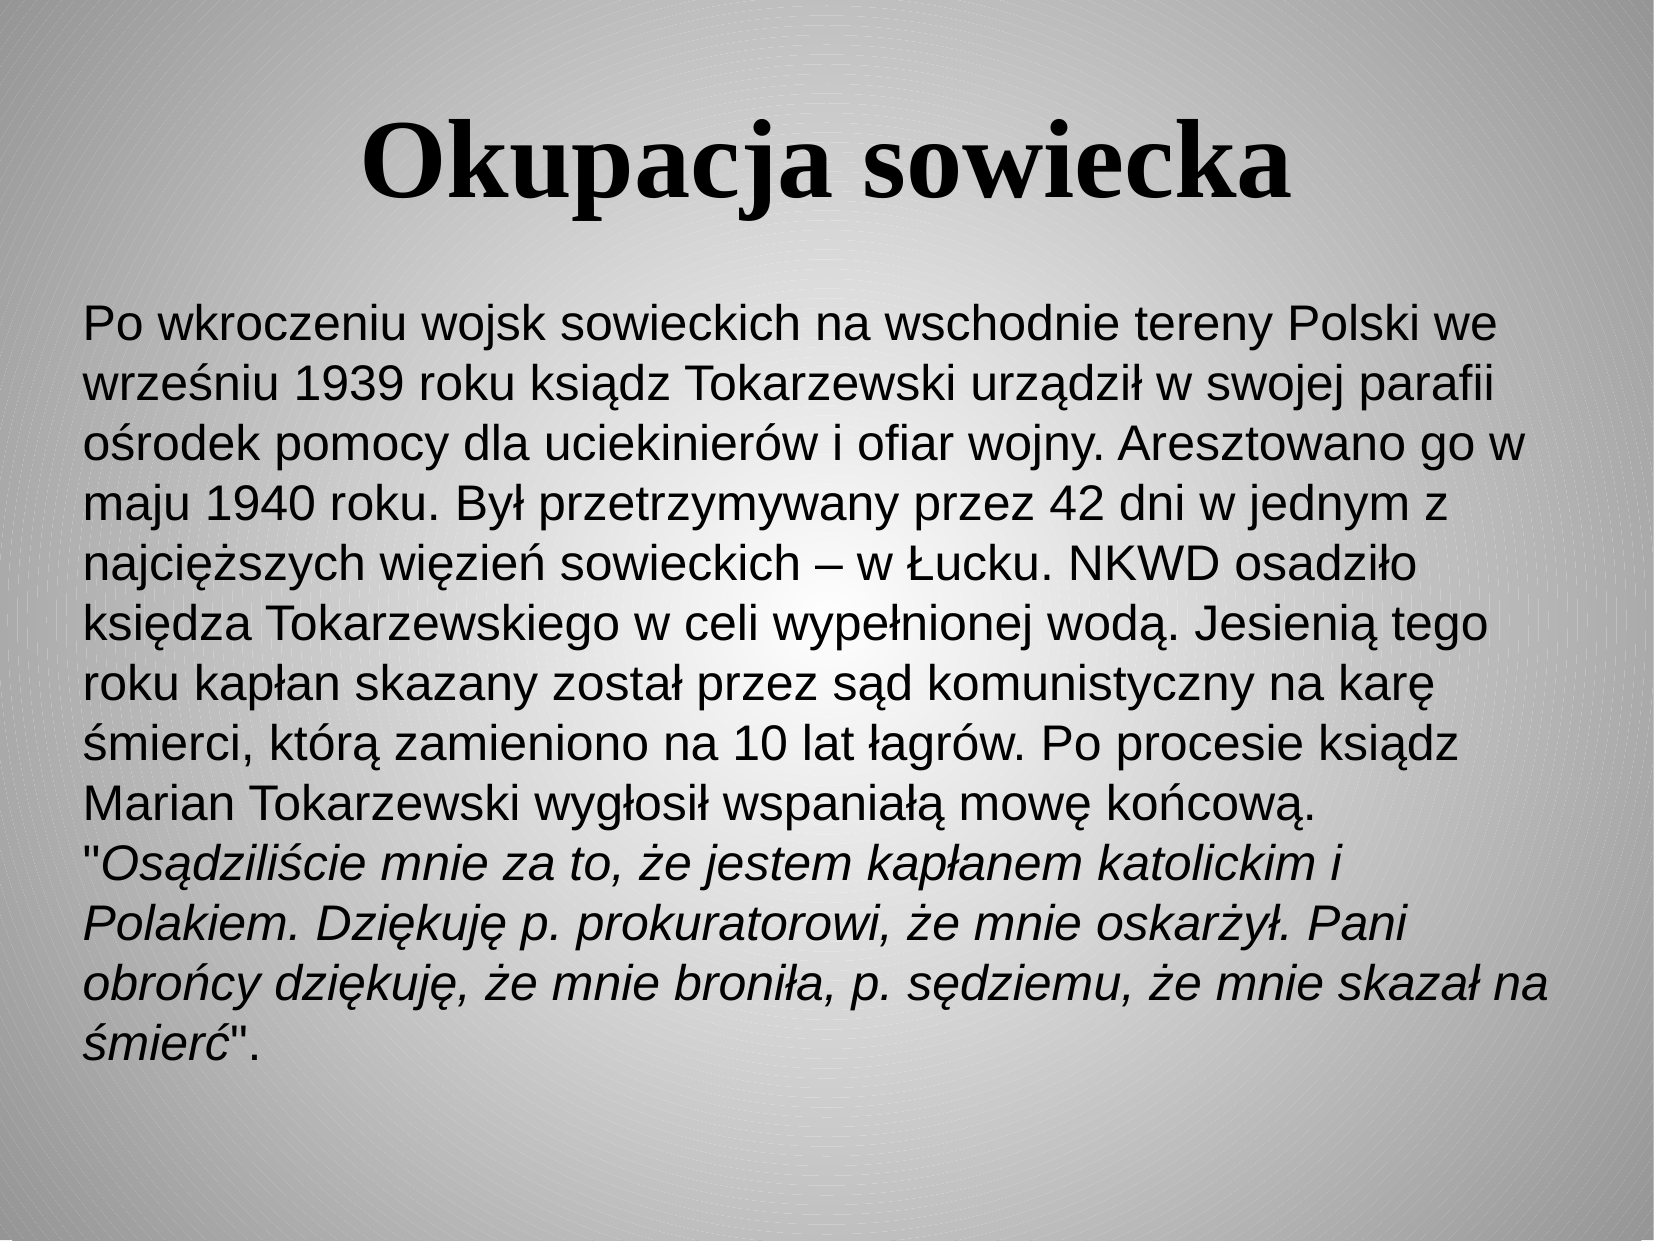

# Okupacja sowiecka
Po wkroczeniu wojsk sowieckich na wschodnie tereny Polski we wrześniu 1939 roku ksiądz Tokarzewski urządził w swojej parafii ośrodek pomocy dla uciekinierów i ofiar wojny. Aresztowano go w maju 1940 roku. Był przetrzymywany przez 42 dni w jednym z najcięższych więzień sowieckich – w Łucku. NKWD osadziło księdza Tokarzewskiego w celi wypełnionej wodą. Jesienią tego roku kapłan skazany został przez sąd komunistyczny na karę śmierci, którą zamieniono na 10 lat łagrów. Po procesie ksiądz Marian Tokarzewski wygłosił wspaniałą mowę końcową. "Osądziliście mnie za to, że jestem kapłanem katolickim i Polakiem. Dziękuję p. prokuratorowi, że mnie oskarżył. Pani obrońcy dziękuję, że mnie broniła, p. sędziemu, że mnie skazał na śmierć".